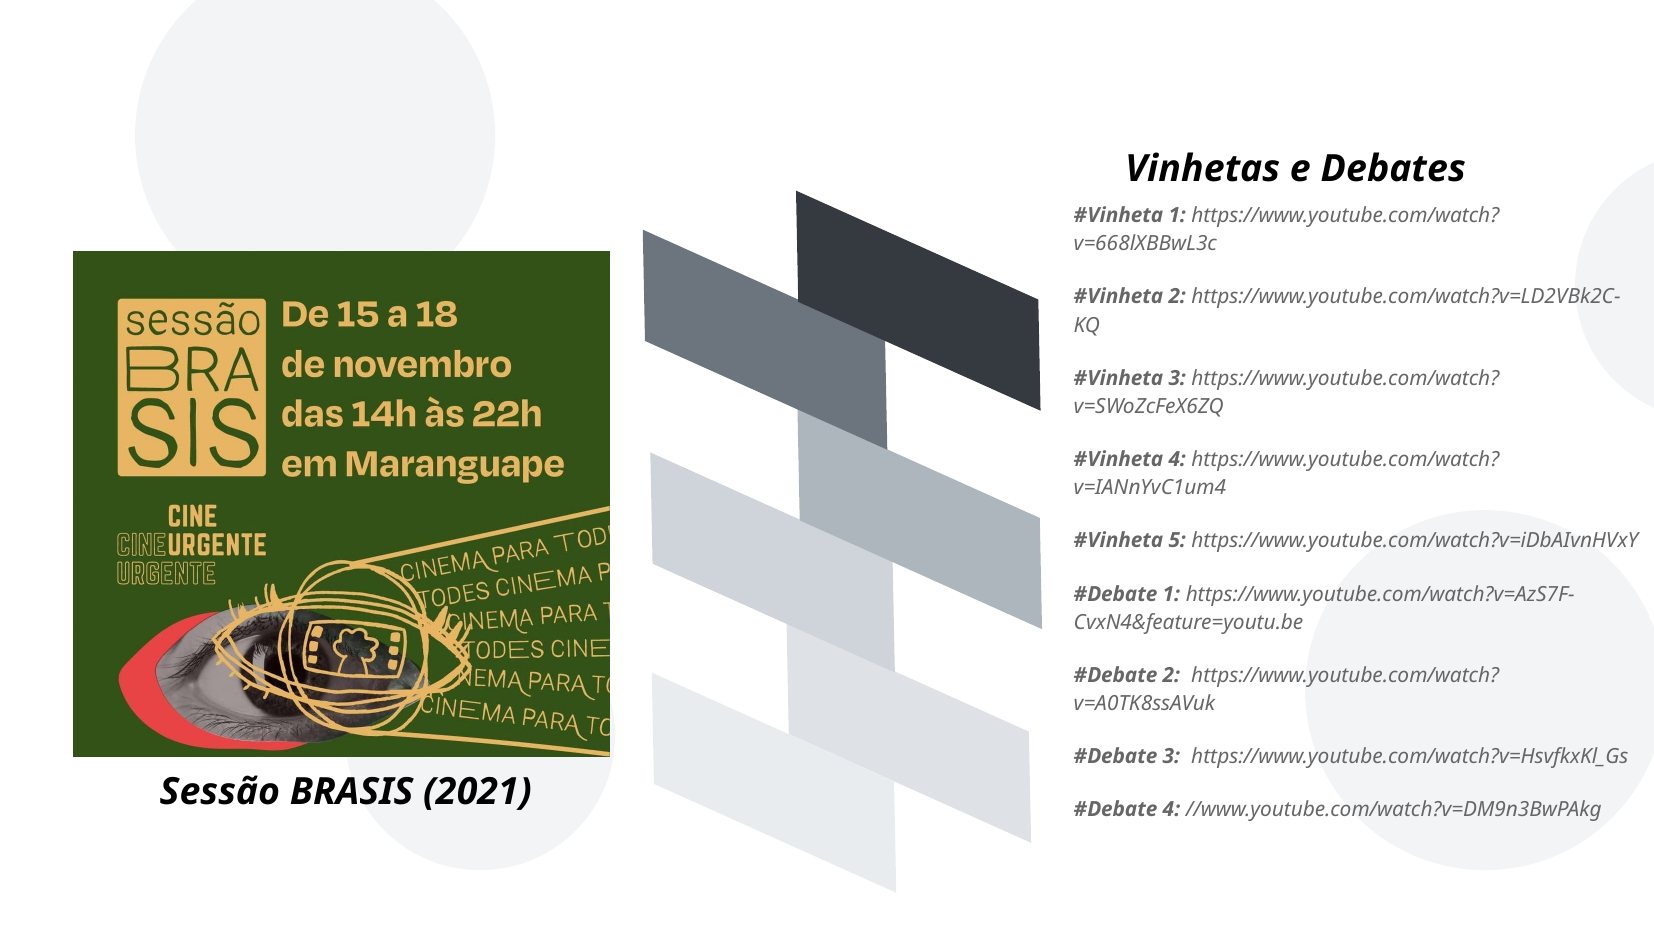

Vinhetas e Debates
#Vinheta 1: https://www.youtube.com/watch?v=668lXBBwL3c
#Vinheta 2: https://www.youtube.com/watch?v=LD2VBk2C-KQ
#Vinheta 3: https://www.youtube.com/watch?v=SWoZcFeX6ZQ
#Vinheta 4: https://www.youtube.com/watch?v=IANnYvC1um4
#Vinheta 5: https://www.youtube.com/watch?v=iDbAIvnHVxY
#Debate 1: https://www.youtube.com/watch?v=AzS7F-CvxN4&feature=youtu.be
#Debate 2: https://www.youtube.com/watch?v=A0TK8ssAVuk
#Debate 3: https://www.youtube.com/watch?v=HsvfkxKl_Gs
#Debate 4: //www.youtube.com/watch?v=DM9n3BwPAkg
Sessão BRASIS (2021)